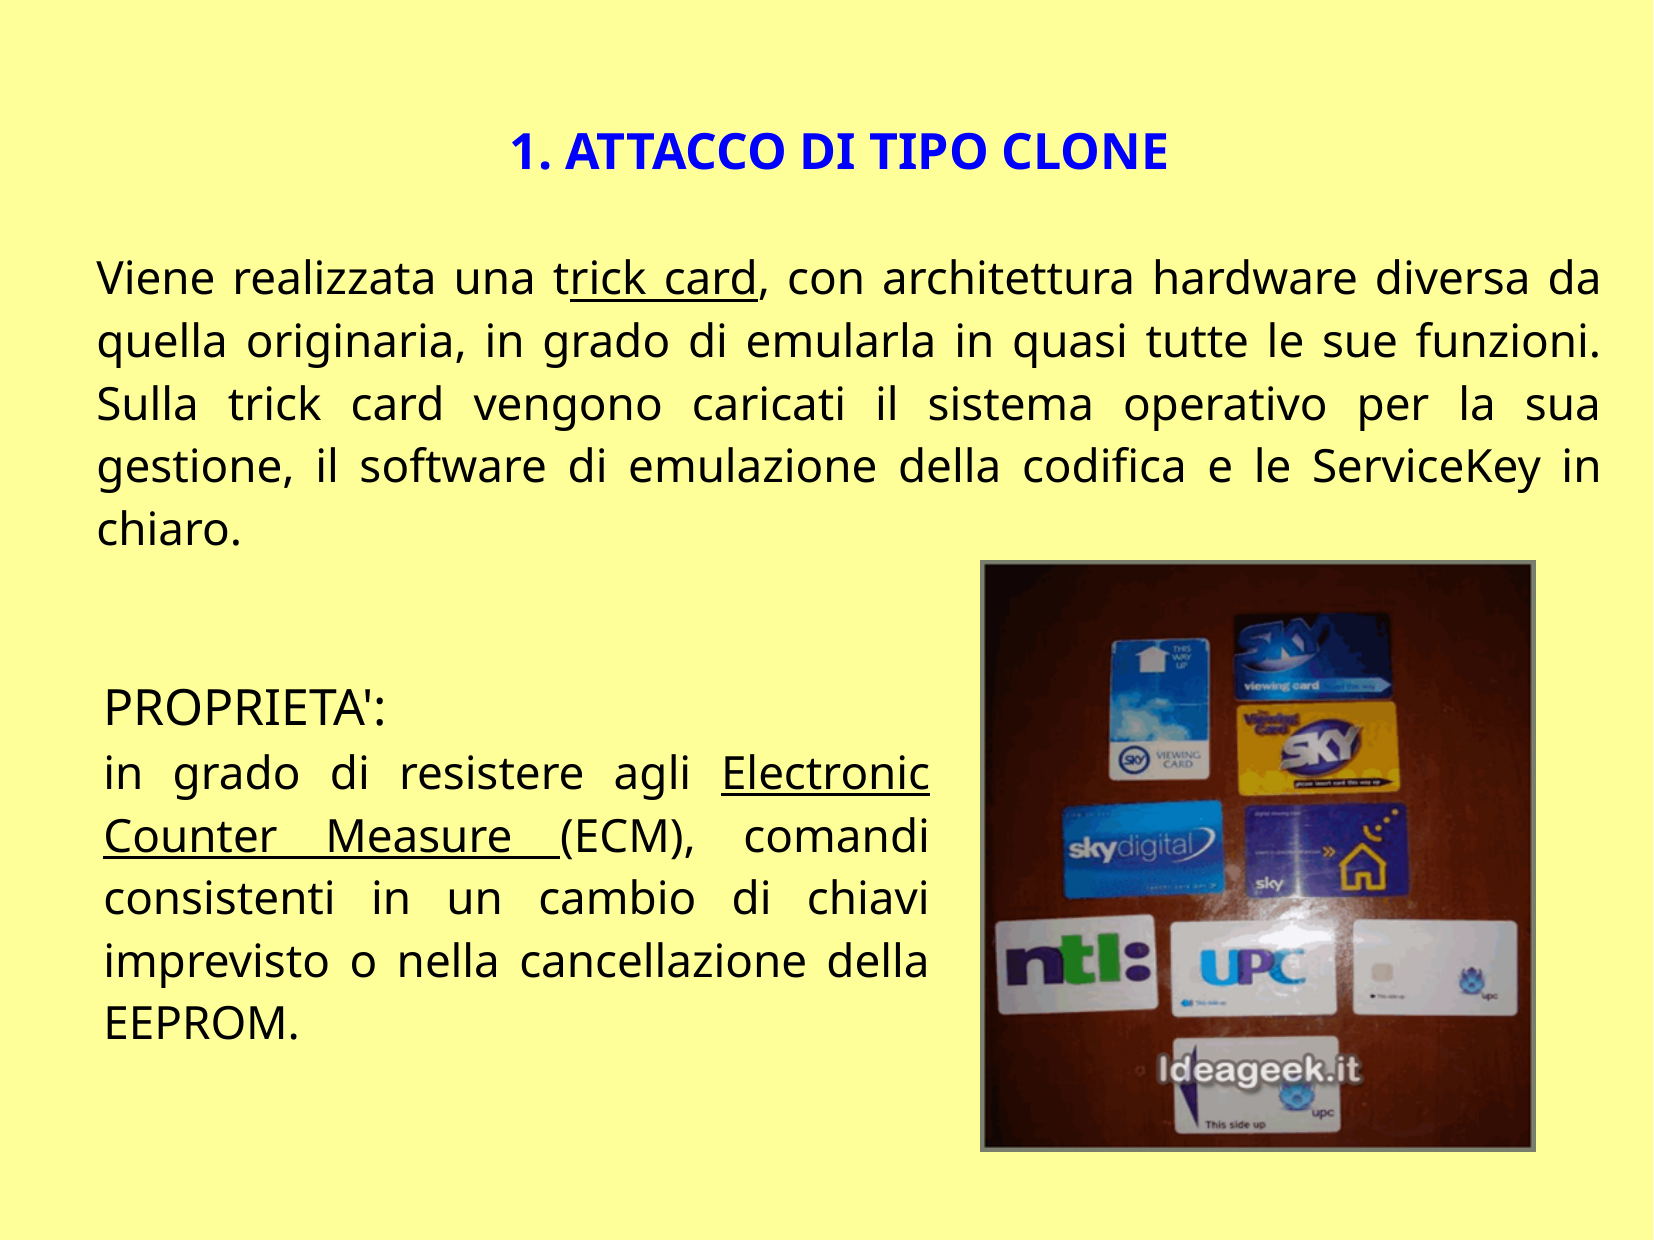

1. ATTACCO DI TIPO CLONE
Viene realizzata una trick card, con architettura hardware diversa da quella originaria, in grado di emularla in quasi tutte le sue funzioni. Sulla trick card vengono caricati il sistema operativo per la sua gestione, il software di emulazione della codifica e le ServiceKey in chiaro.
PROPRIETA':
in grado di resistere agli Electronic Counter Measure (ECM), comandi consistenti in un cambio di chiavi imprevisto o nella cancellazione della EEPROM.